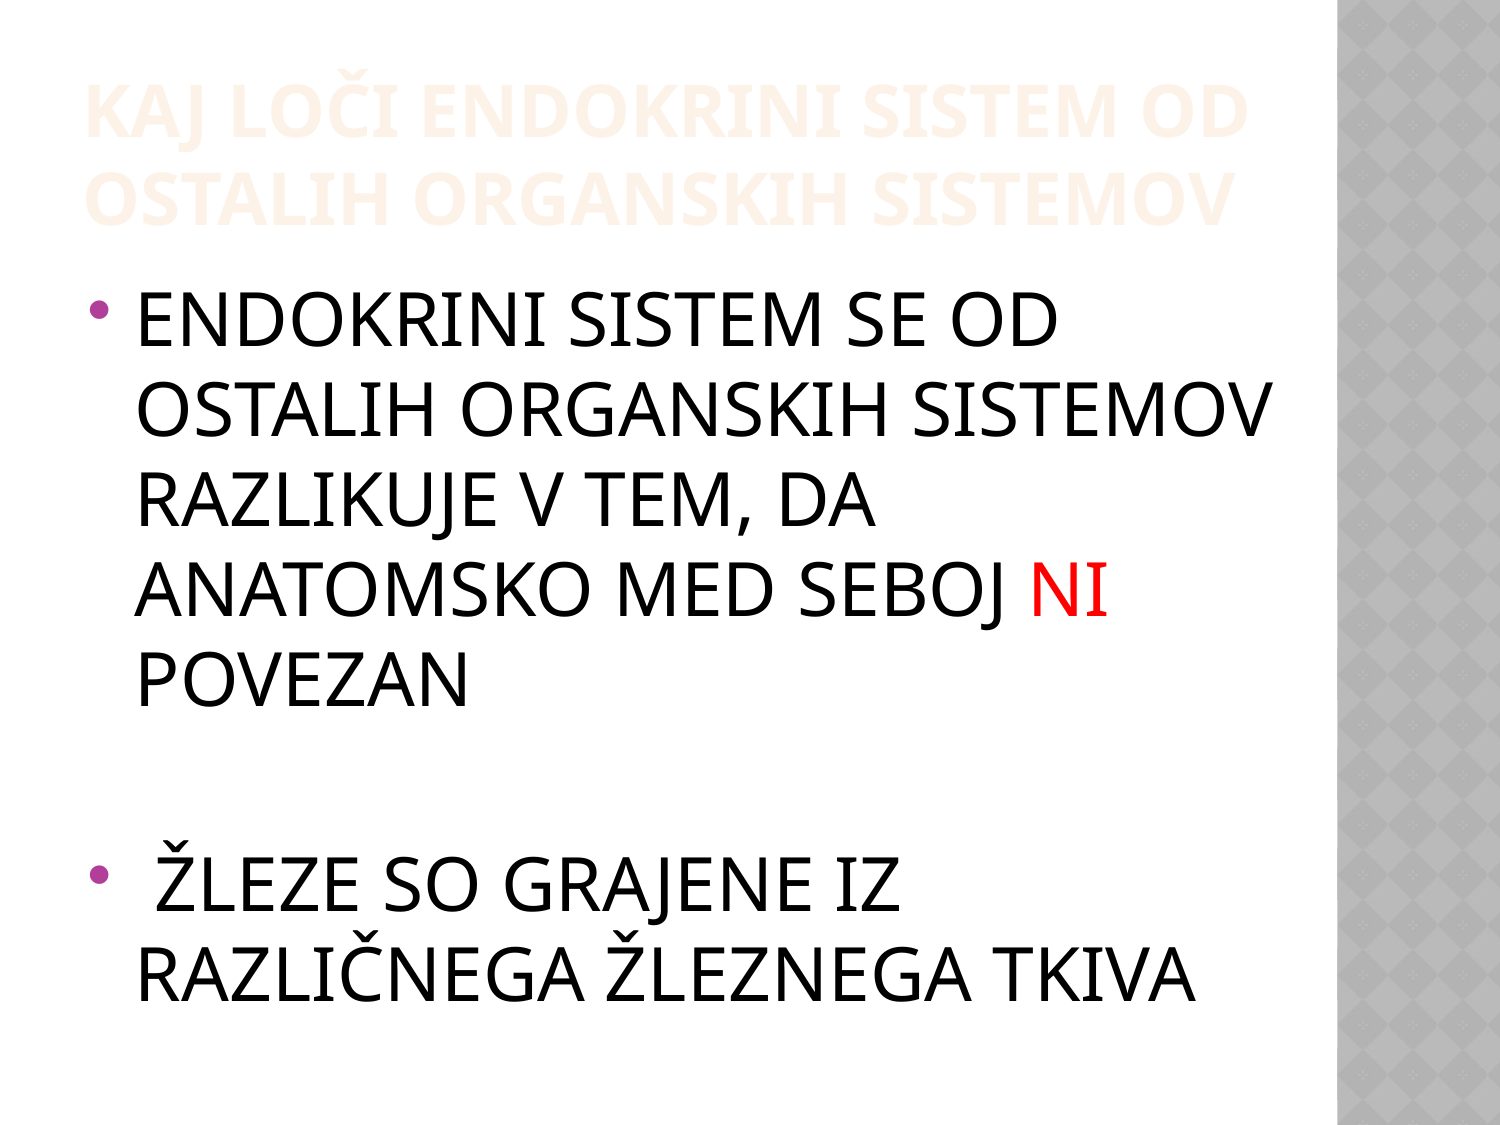

# KAJ LOČI ENDOKRINI SISTEM OD OSTALIH ORGANSKIH SISTEMOV
ENDOKRINI SISTEM SE OD OSTALIH ORGANSKIH SISTEMOV RAZLIKUJE V TEM, DA ANATOMSKO MED SEBOJ NI POVEZAN
 ŽLEZE SO GRAJENE IZ RAZLIČNEGA ŽLEZNEGA TKIVA